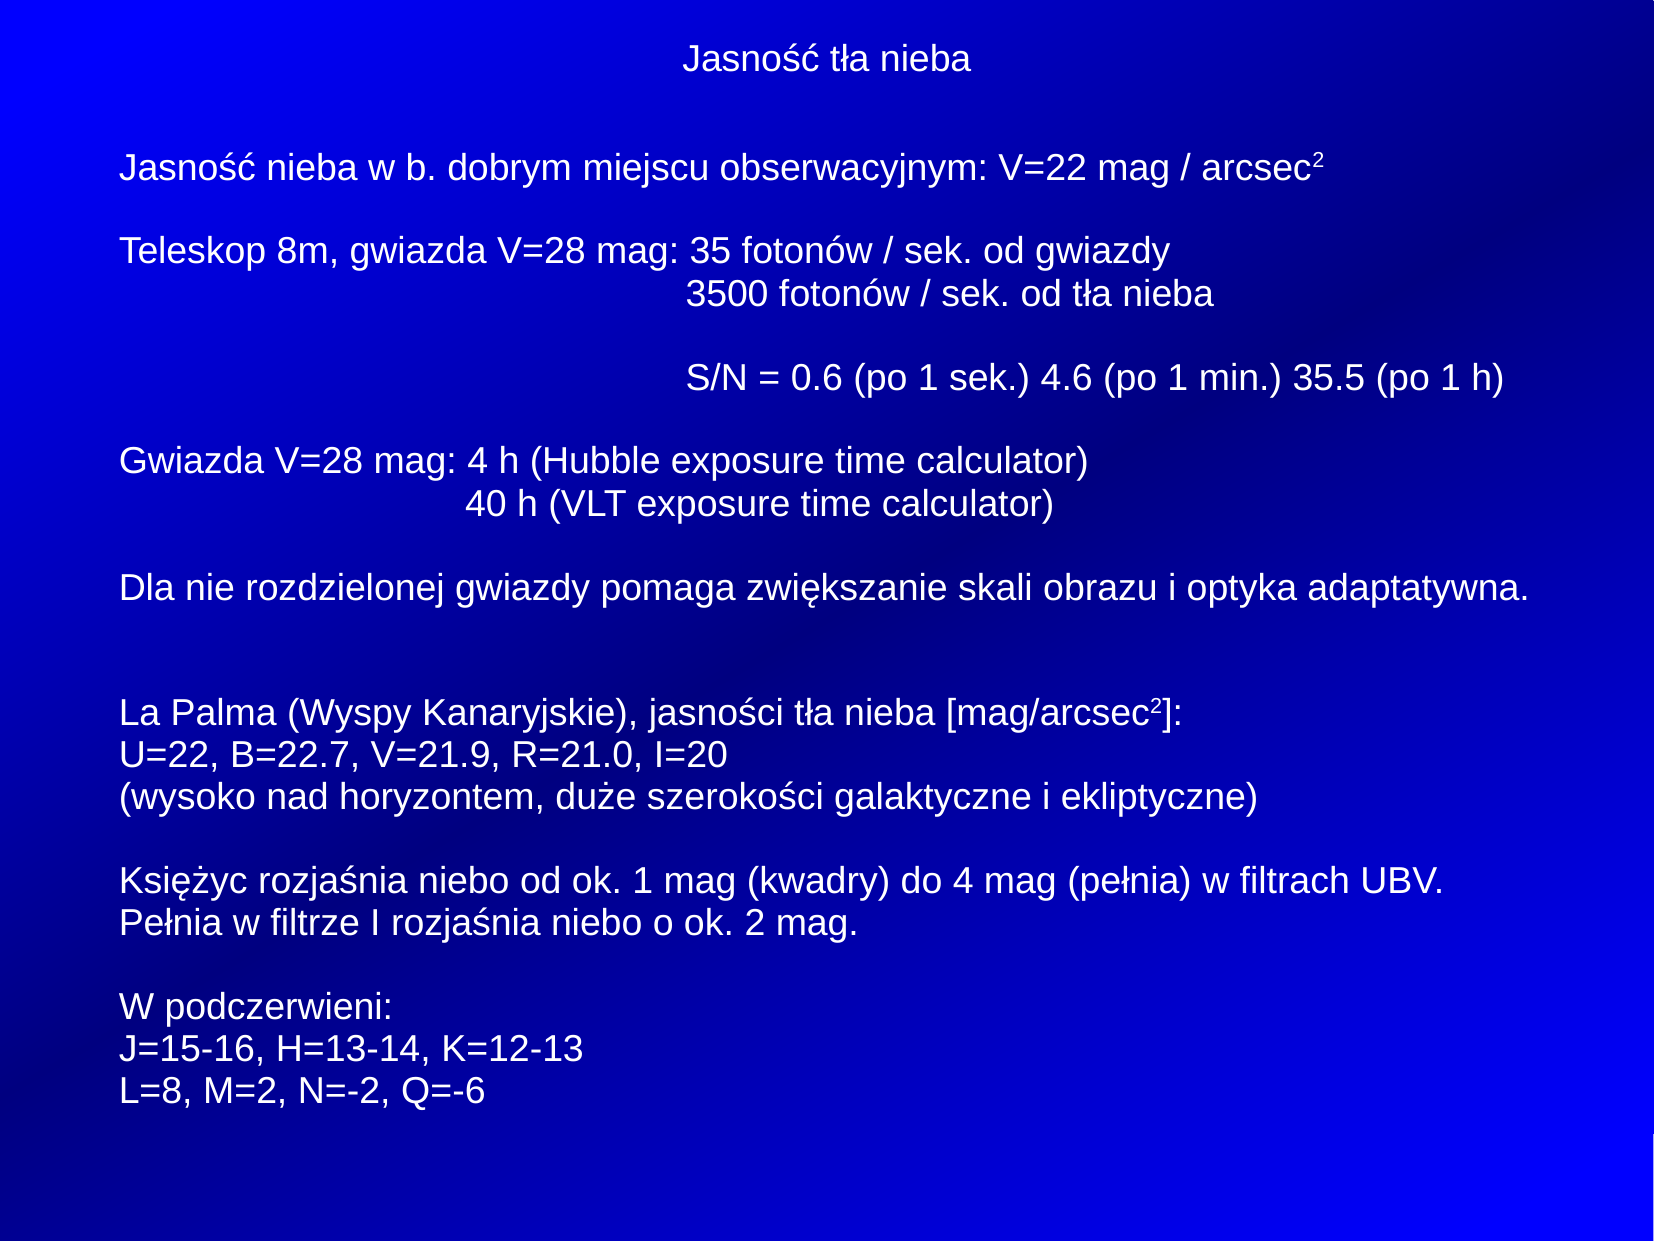

Jasność tła nieba
Jasność nieba w b. dobrym miejscu obserwacyjnym: V=22 mag / arcsec2
Teleskop 8m, gwiazda V=28 mag: 35 fotonów / sek. od gwiazdy
 3500 fotonów / sek. od tła nieba
 S/N = 0.6 (po 1 sek.) 4.6 (po 1 min.) 35.5 (po 1 h)
Gwiazda V=28 mag: 4 h (Hubble exposure time calculator)
 40 h (VLT exposure time calculator)
Dla nie rozdzielonej gwiazdy pomaga zwiększanie skali obrazu i optyka adaptatywna.
La Palma (Wyspy Kanaryjskie), jasności tła nieba [mag/arcsec2]:
U=22, B=22.7, V=21.9, R=21.0, I=20
(wysoko nad horyzontem, duże szerokości galaktyczne i ekliptyczne)
Księżyc rozjaśnia niebo od ok. 1 mag (kwadry) do 4 mag (pełnia) w filtrach UBV.
Pełnia w filtrze I rozjaśnia niebo o ok. 2 mag.
W podczerwieni:
J=15-16, H=13-14, K=12-13
L=8, M=2, N=-2, Q=-6